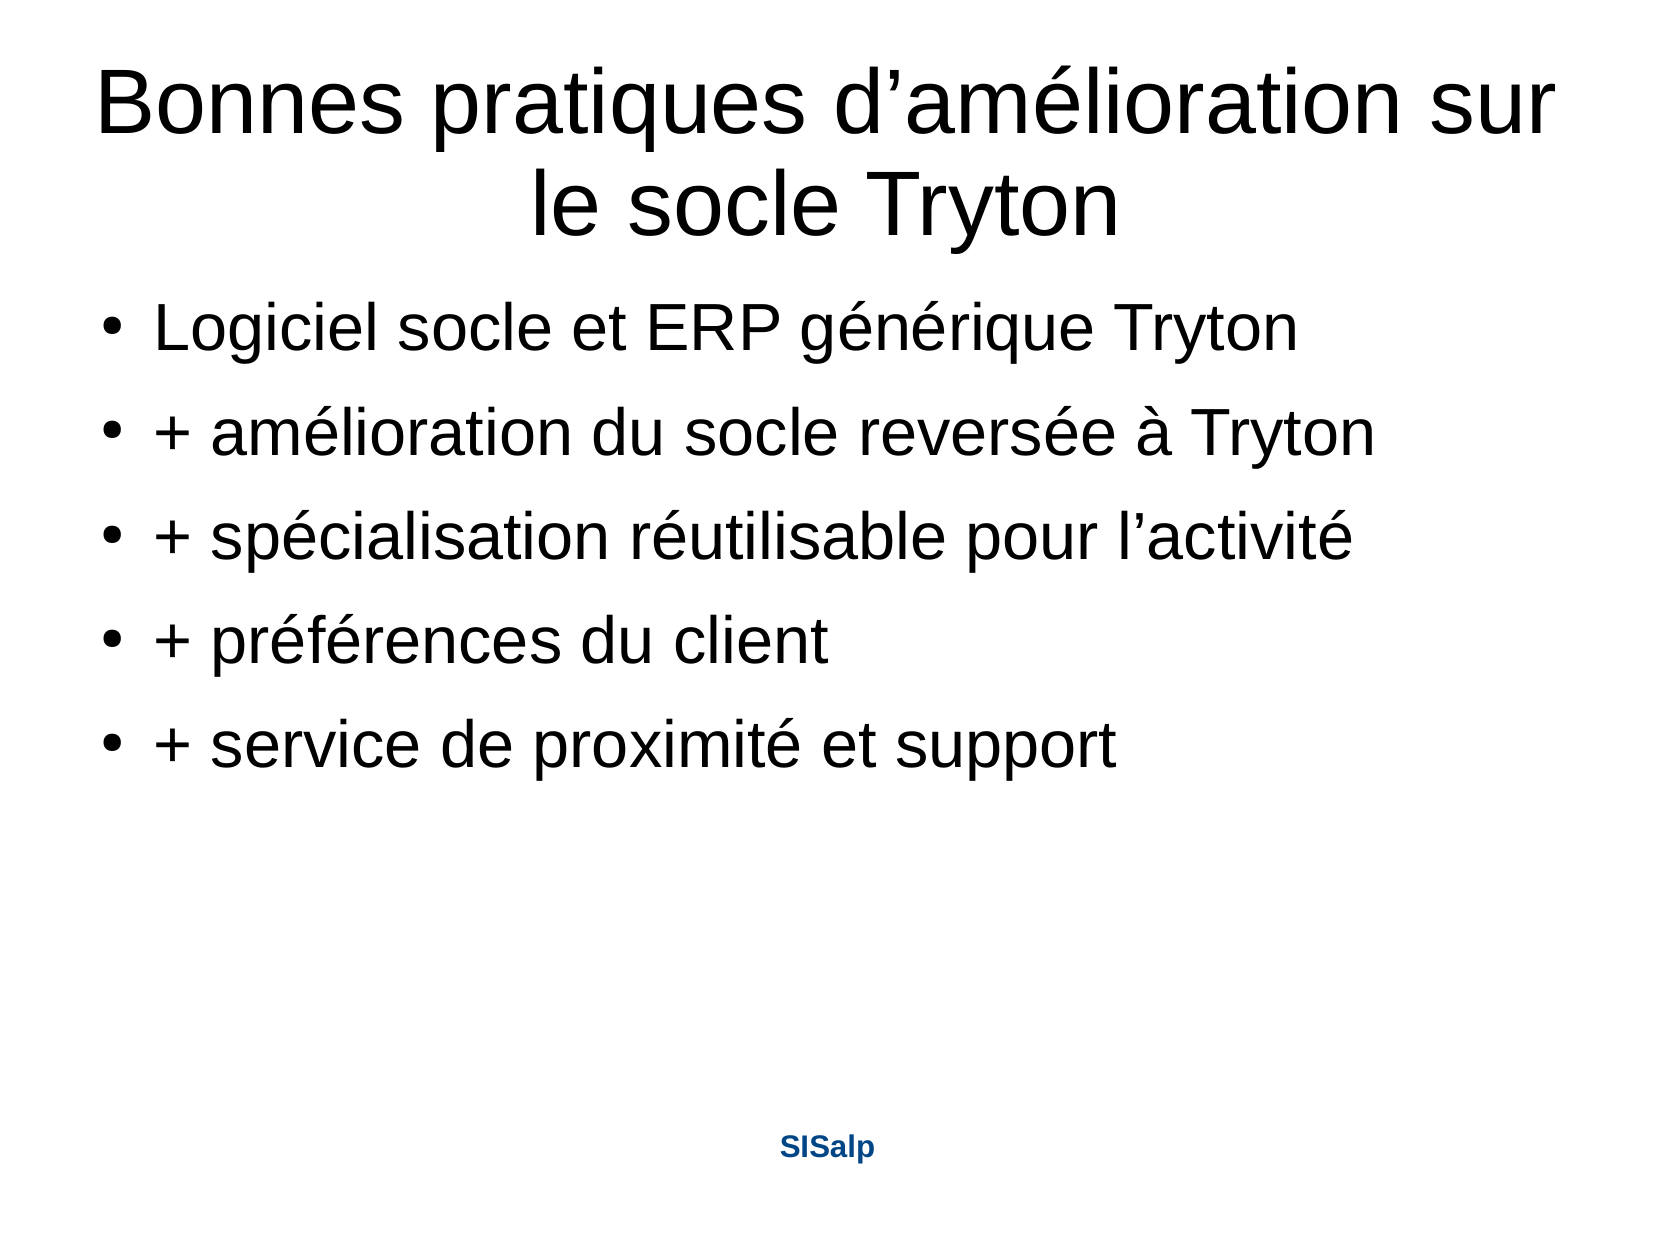

# Bonnes pratiques d’amélioration sur le socle Tryton
Logiciel socle et ERP générique Tryton
+ amélioration du socle reversée à Tryton
+ spécialisation réutilisable pour l’activité
+ préférences du client
+ service de proximité et support